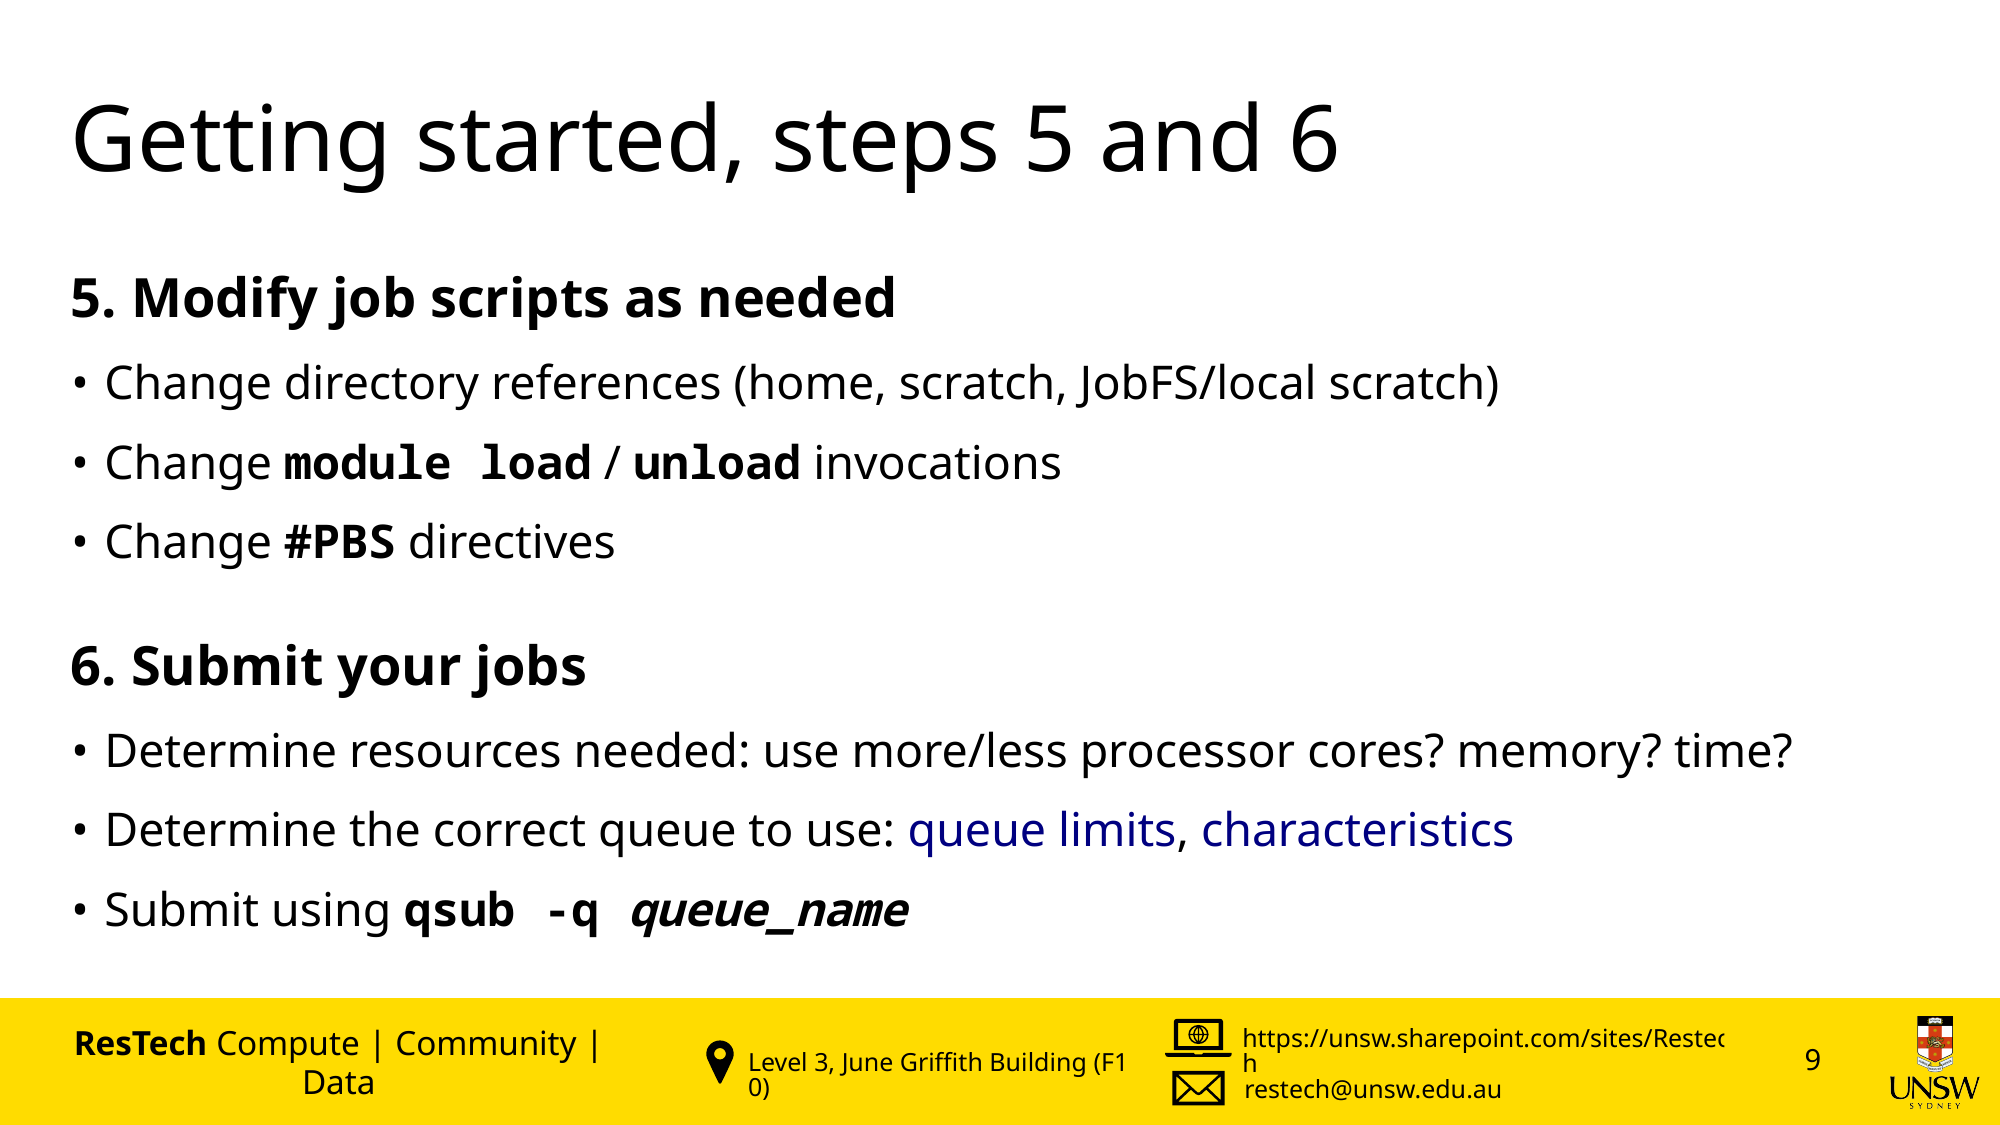

# Getting started, steps 5 and 6
5. Modify job scripts as needed
Change directory references (home, scratch, JobFS/local scratch)
Change module load / unload invocations
Change #PBS directives
6. Submit your jobs
Determine resources needed: use more/less processor cores? memory? time?
Determine the correct queue to use: queue limits, characteristics
Submit using qsub -q queue_name